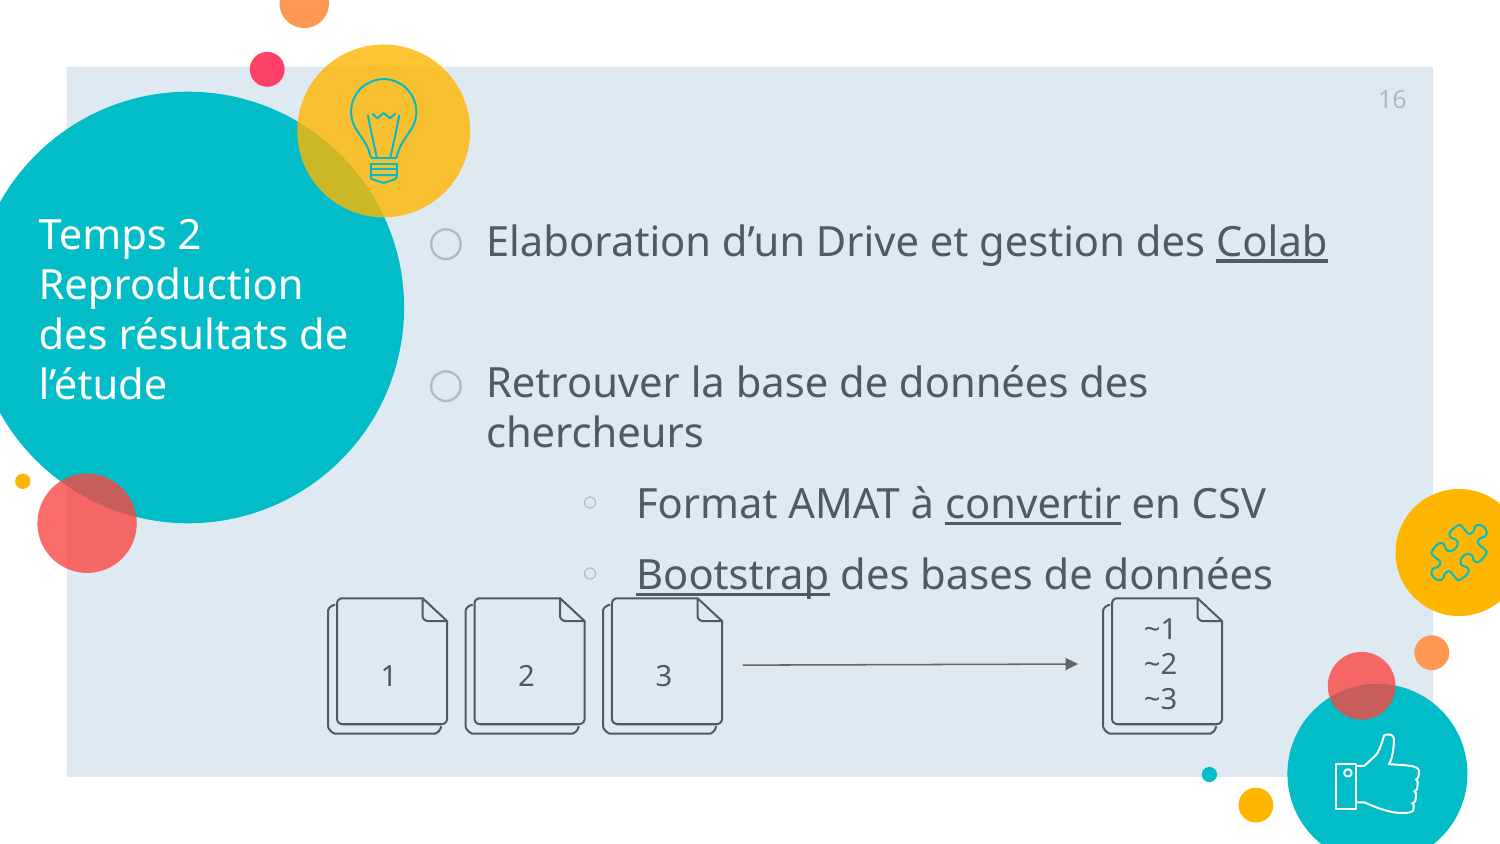

# Temps 2 Reproduction des résultats de l’étude
Elaboration d’un Drive et gestion des Colab
Retrouver la base de données des chercheurs
Format AMAT à convertir en CSV
Bootstrap des bases de données
~1~2~3
1
2
3